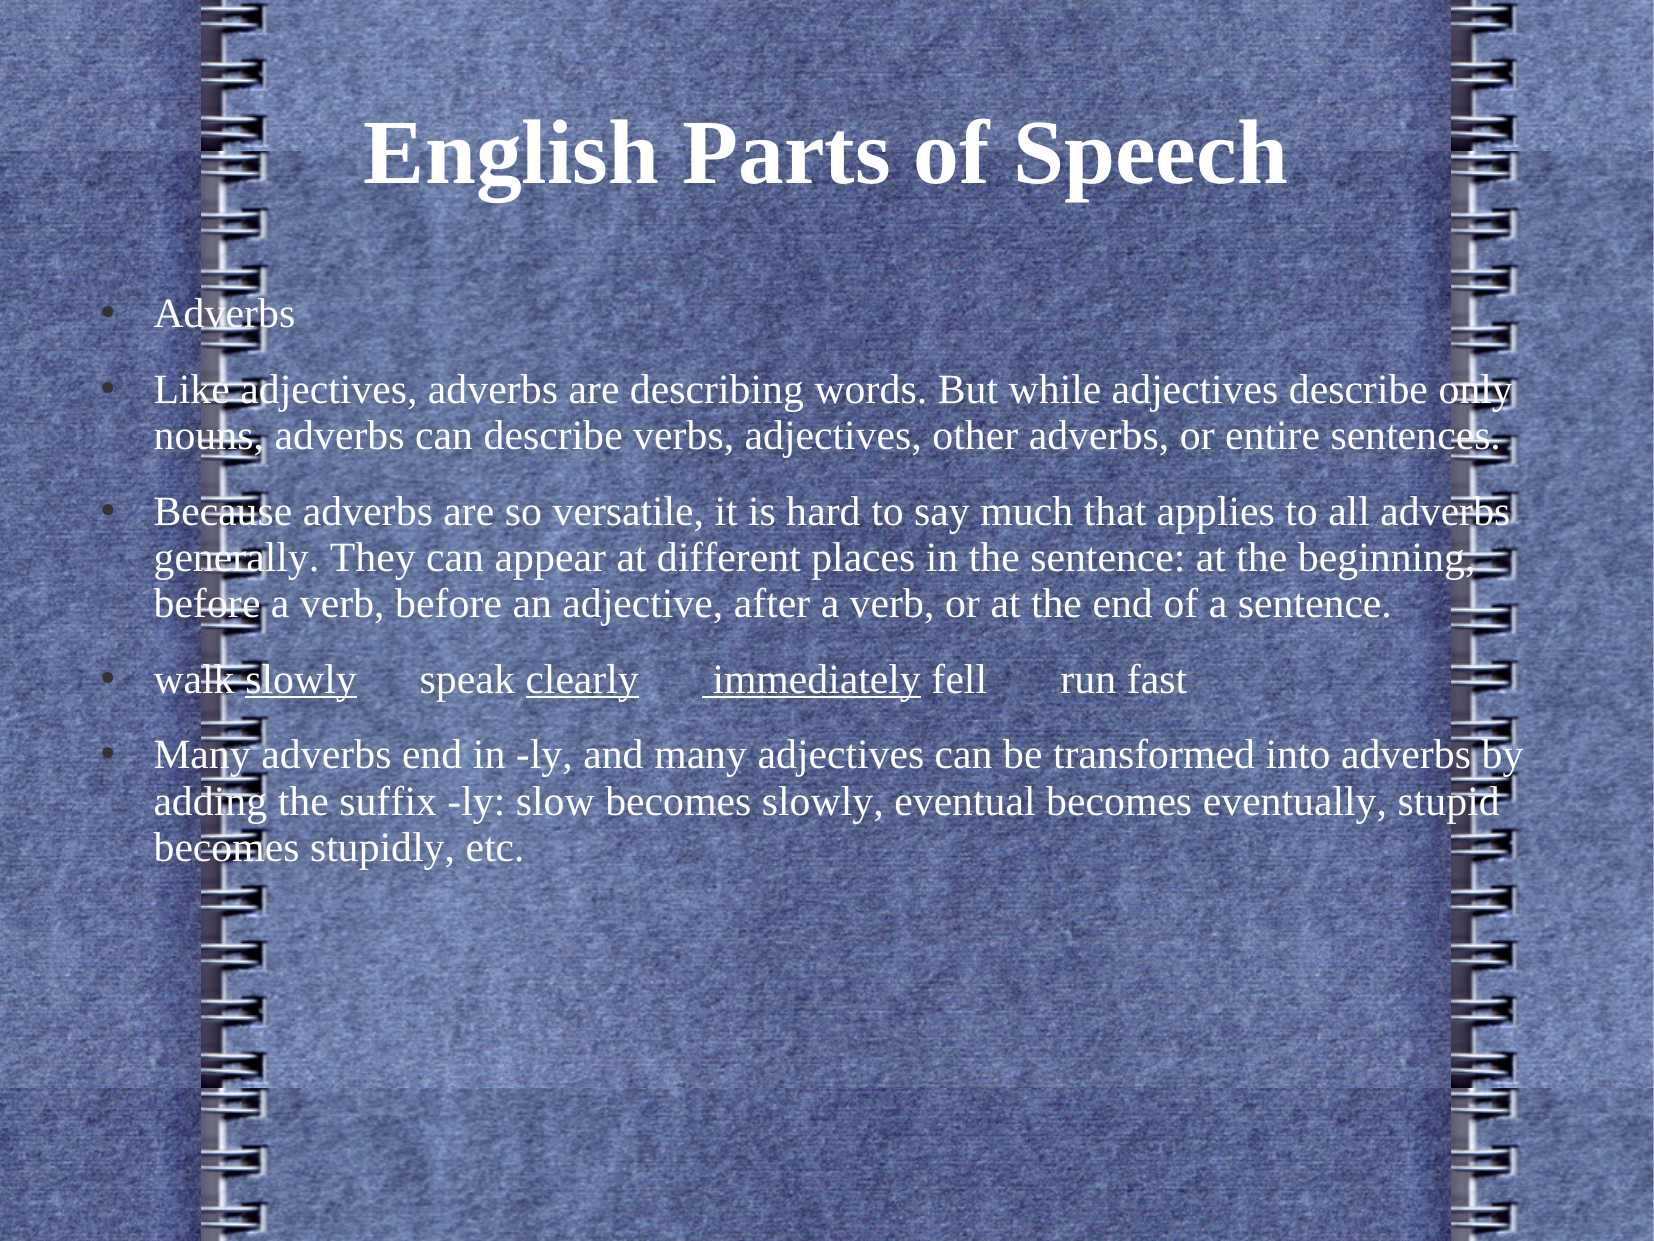

# English Parts of Speech
Adverbs
Like adjectives, adverbs are describing words. But while adjectives describe only nouns, adverbs can describe verbs, adjectives, other adverbs, or entire sentences.
Because adverbs are so versatile, it is hard to say much that applies to all adverbs generally. They can appear at different places in the sentence: at the beginning, before a verb, before an adjective, after a verb, or at the end of a sentence.
walk slowly speak clearly immediately fell run fast
Many adverbs end in -ly, and many adjectives can be transformed into adverbs by adding the suffix -ly: slow becomes slowly, eventual becomes eventually, stupid becomes stupidly, etc.